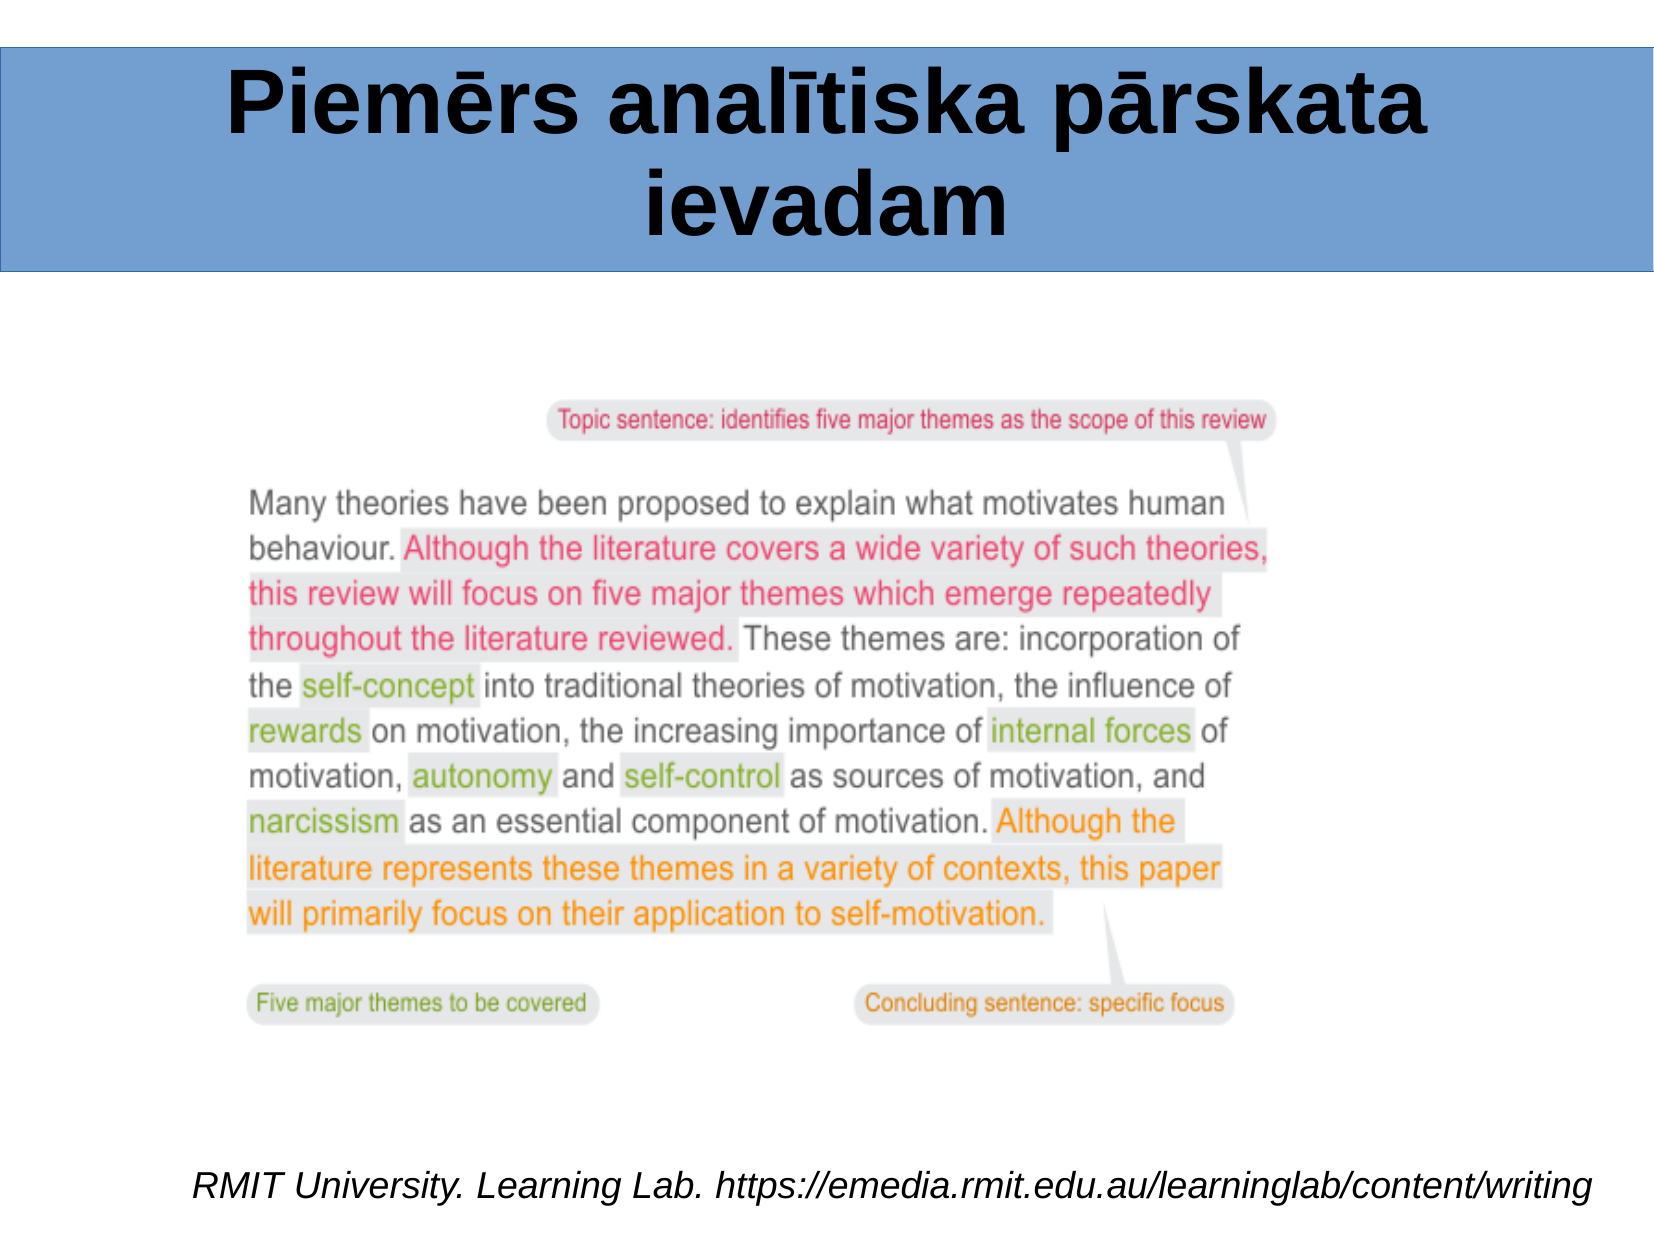

# Piemērs analītiska pārskata ievadam
RMIT University. Learning Lab. https://emedia.rmit.edu.au/learninglab/content/writing